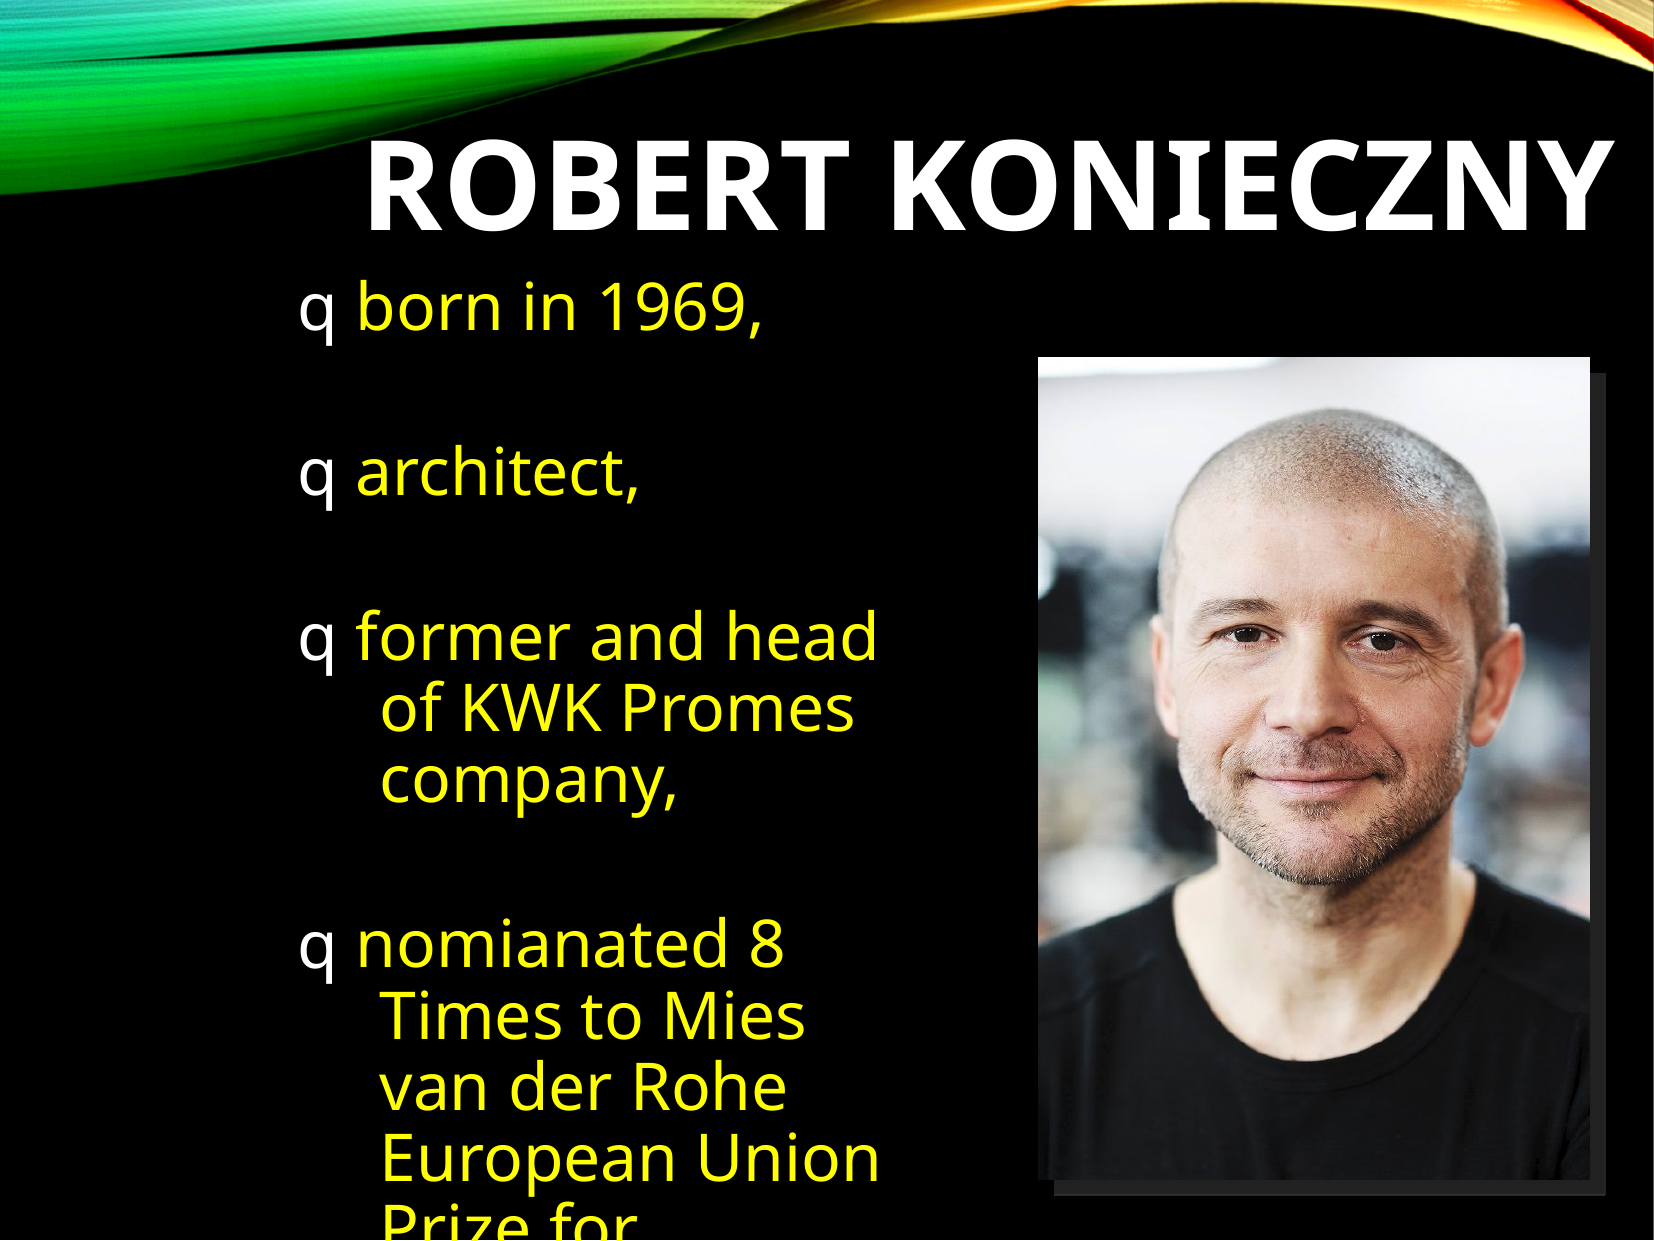

# ROBERT KONIECZNY
 born in 1969,
 architect,
 former and head of KWK Promes company,
 nomianated 8 Times to Mies van der Rohe European Union Prize for Contemporary Architecture Award